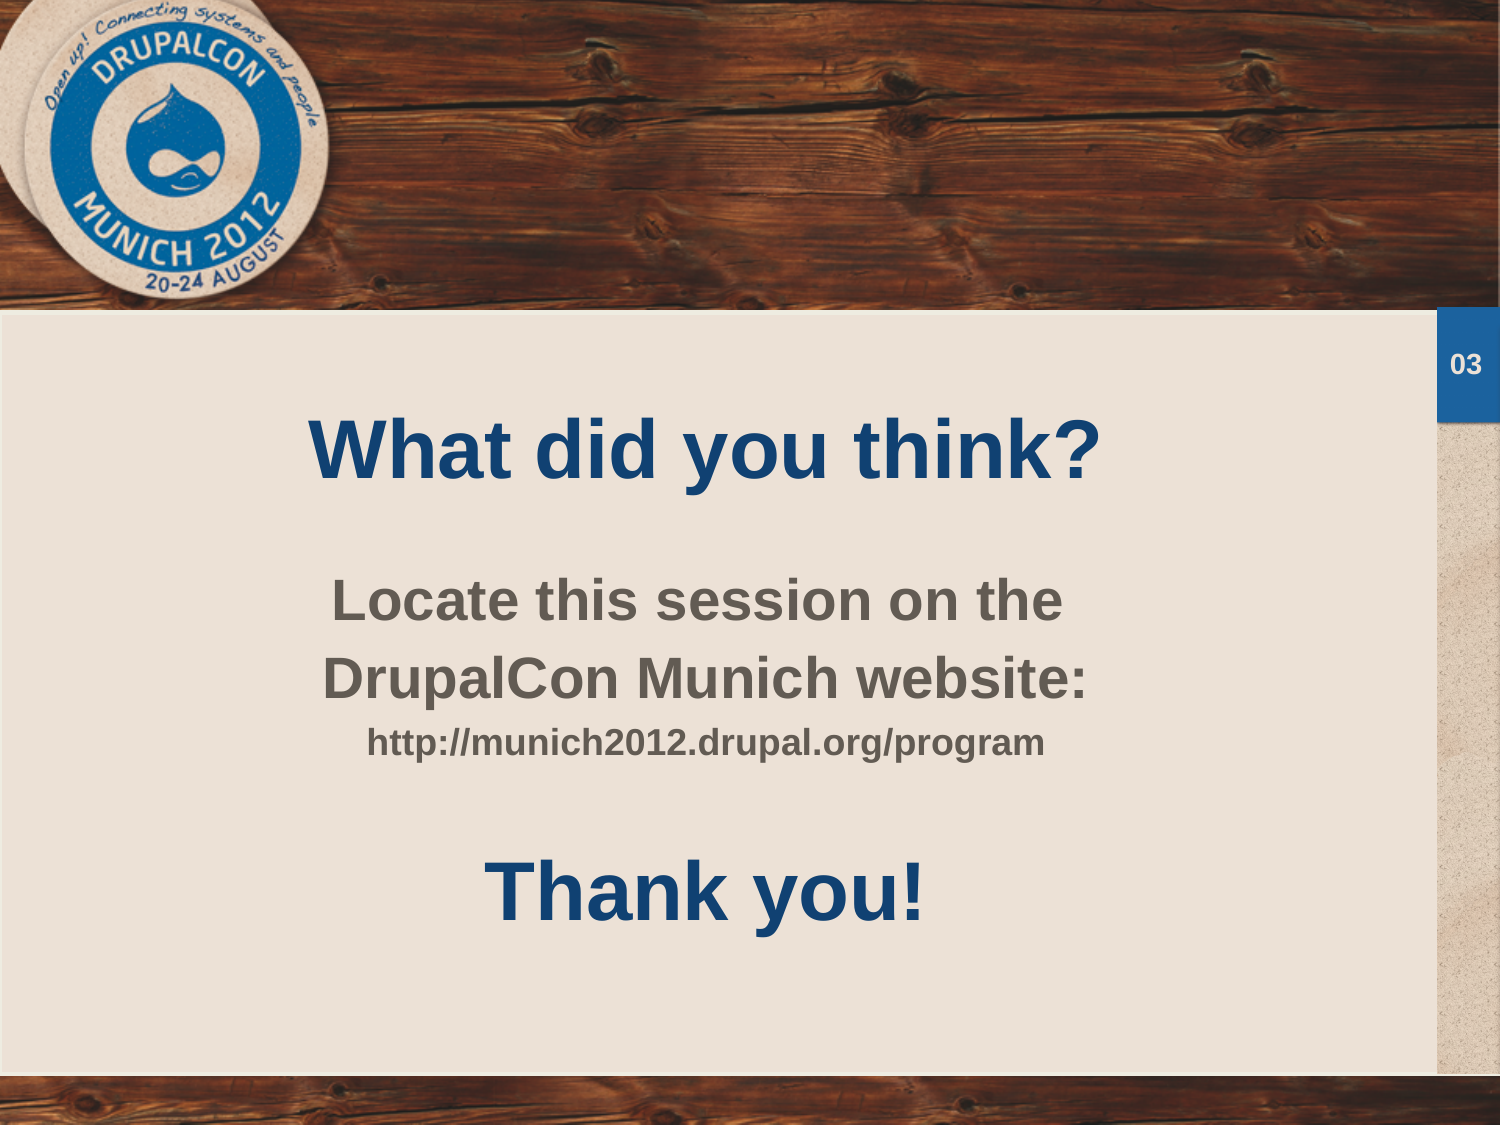

03
What did you think?
Locate this session on the
DrupalCon Munich website:
http://munich2012.drupal.org/program
Thank you!